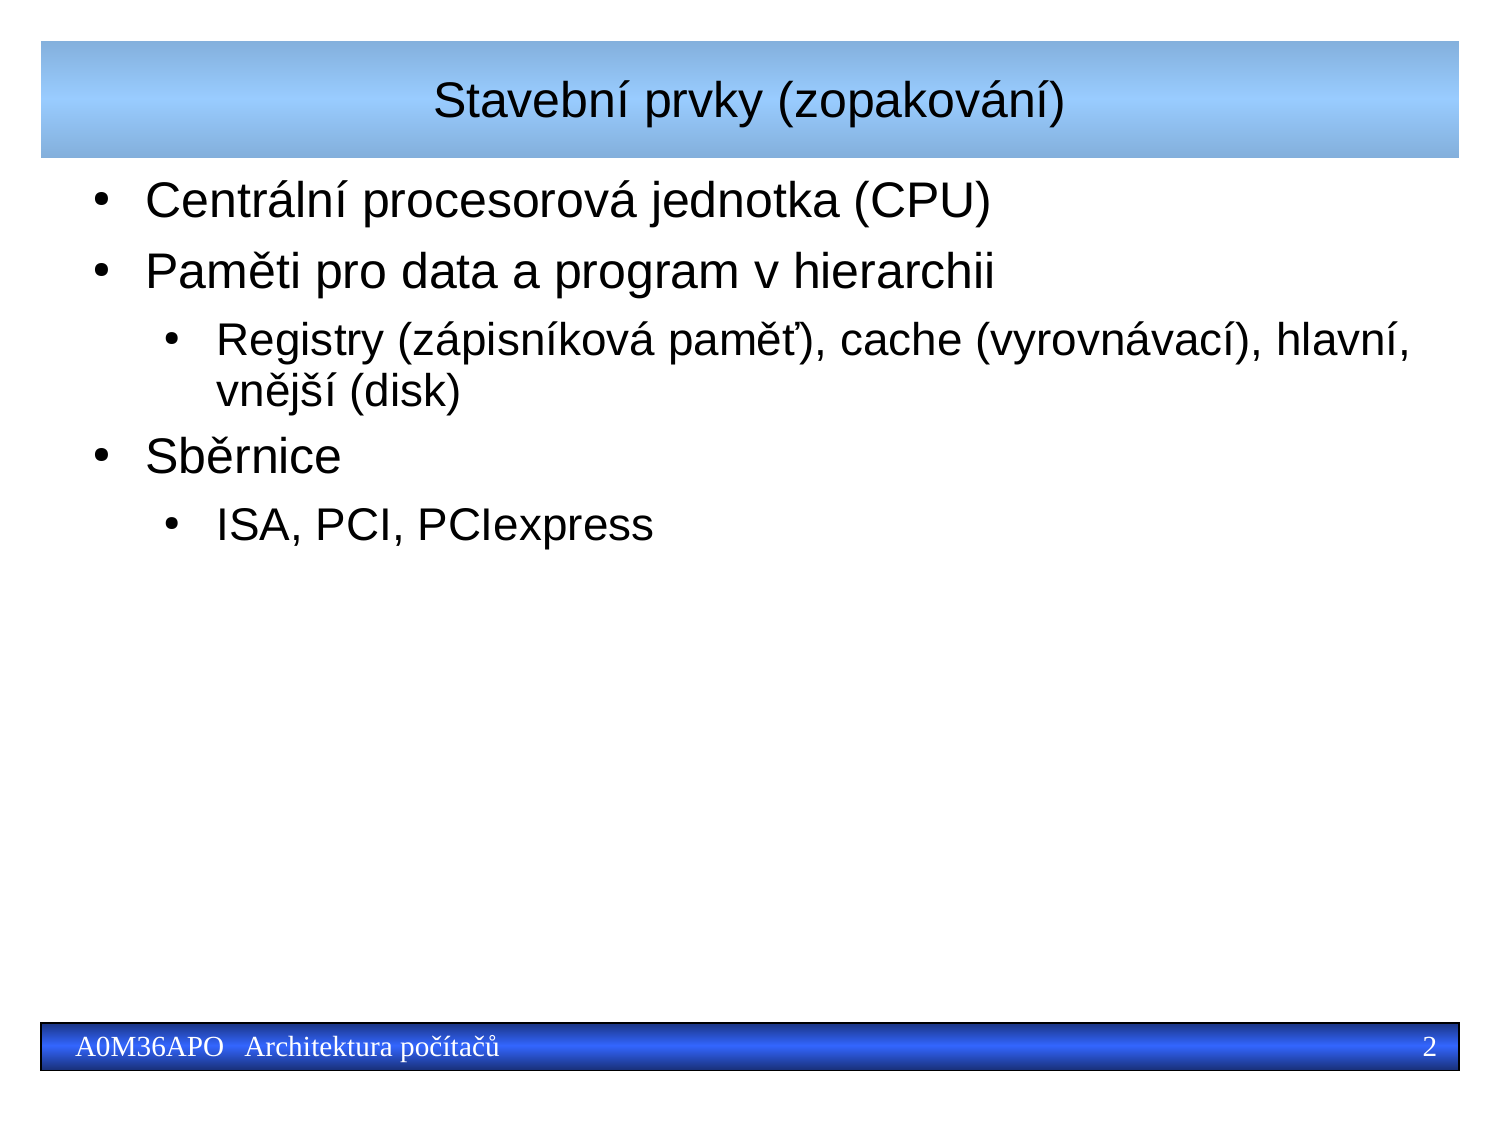

# Stavební prvky (zopakování)
Centrální procesorová jednotka (CPU)
Paměti pro data a program v hierarchii
Registry (zápisníková paměť), cache (vyrovnávací), hlavní, vnější (disk)
Sběrnice
ISA, PCI, PCIexpress
A0M36APO Architektura počítačů
2